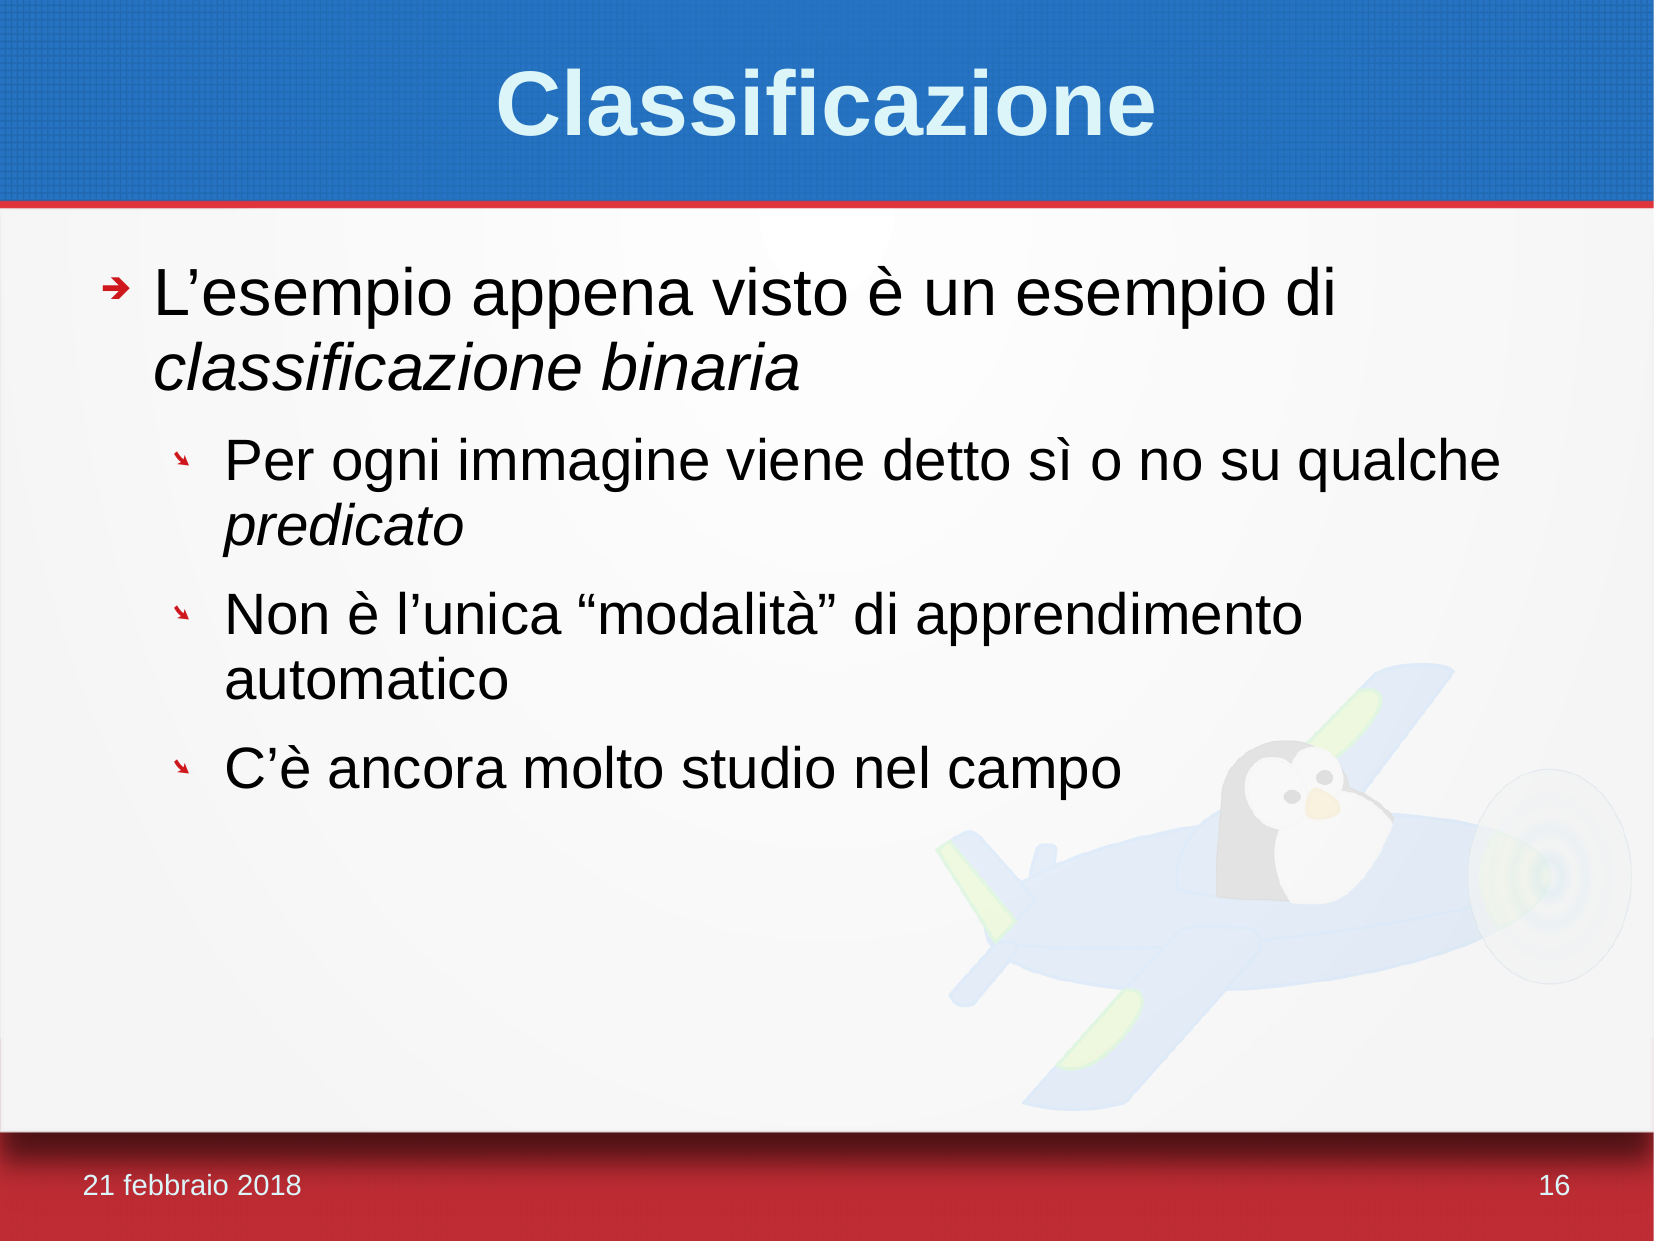

# Classificazione
L’esempio appena visto è un esempio di classificazione binaria
Per ogni immagine viene detto sì o no su qualche predicato
Non è l’unica “modalità” di apprendimento automatico
C’è ancora molto studio nel campo
21 febbraio 2018
16